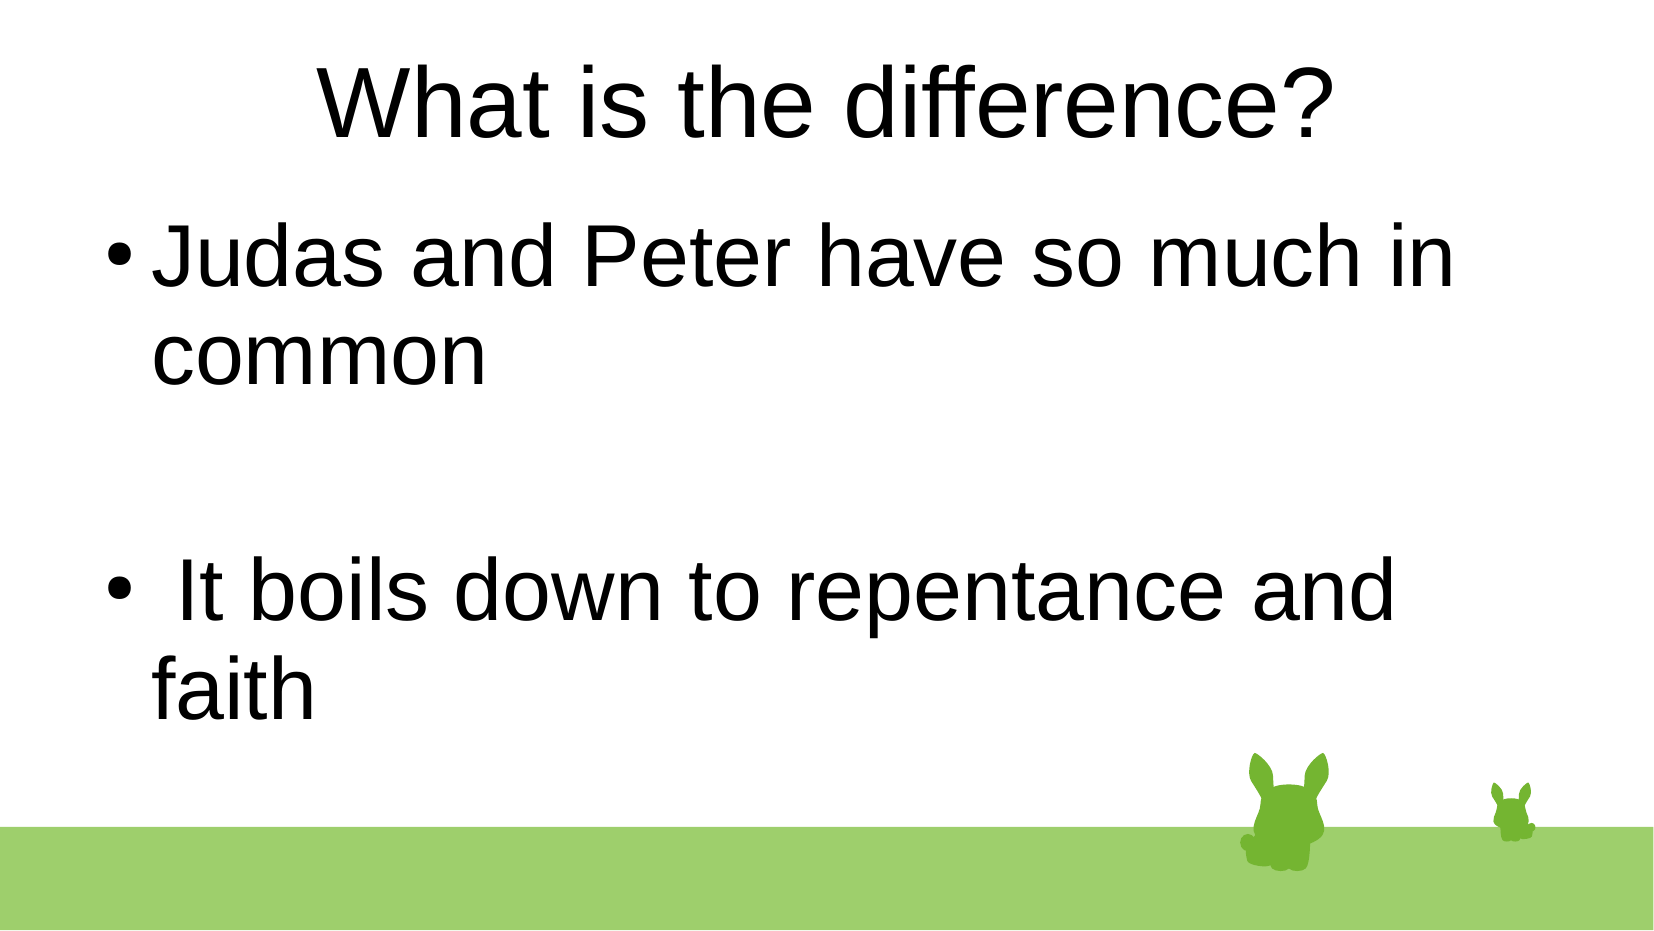

# What is the difference?
Judas and Peter have so much in common
 It boils down to repentance and faith